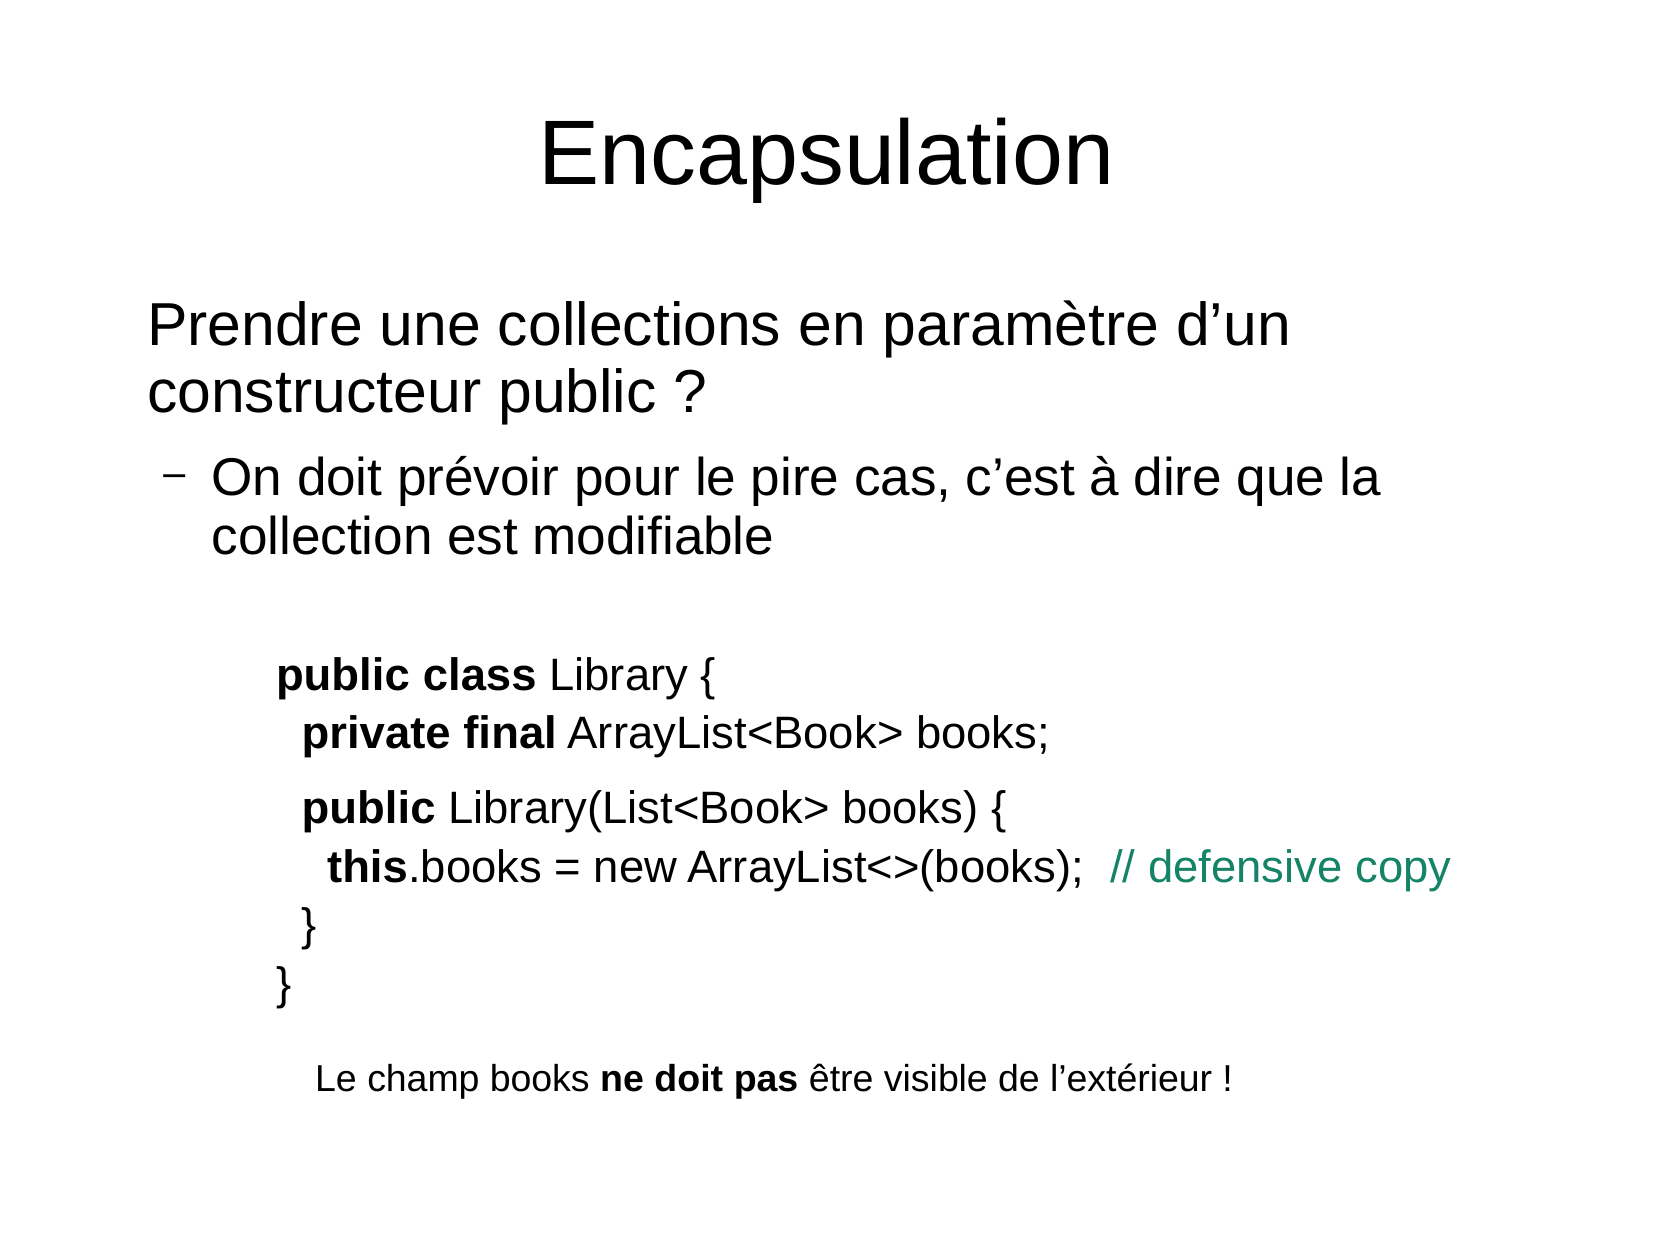

# Encapsulation
Prendre une collections en paramètre d’un constructeur public ?
On doit prévoir pour le pire cas, c’est à dire que la collection est modifiable
public class Library {
 private final ArrayList<Book> books;
 public Library(List<Book> books) {
 this.books = new ArrayList<>(books); // defensive copy
 }
}
Le champ books ne doit pas être visible de l’extérieur !